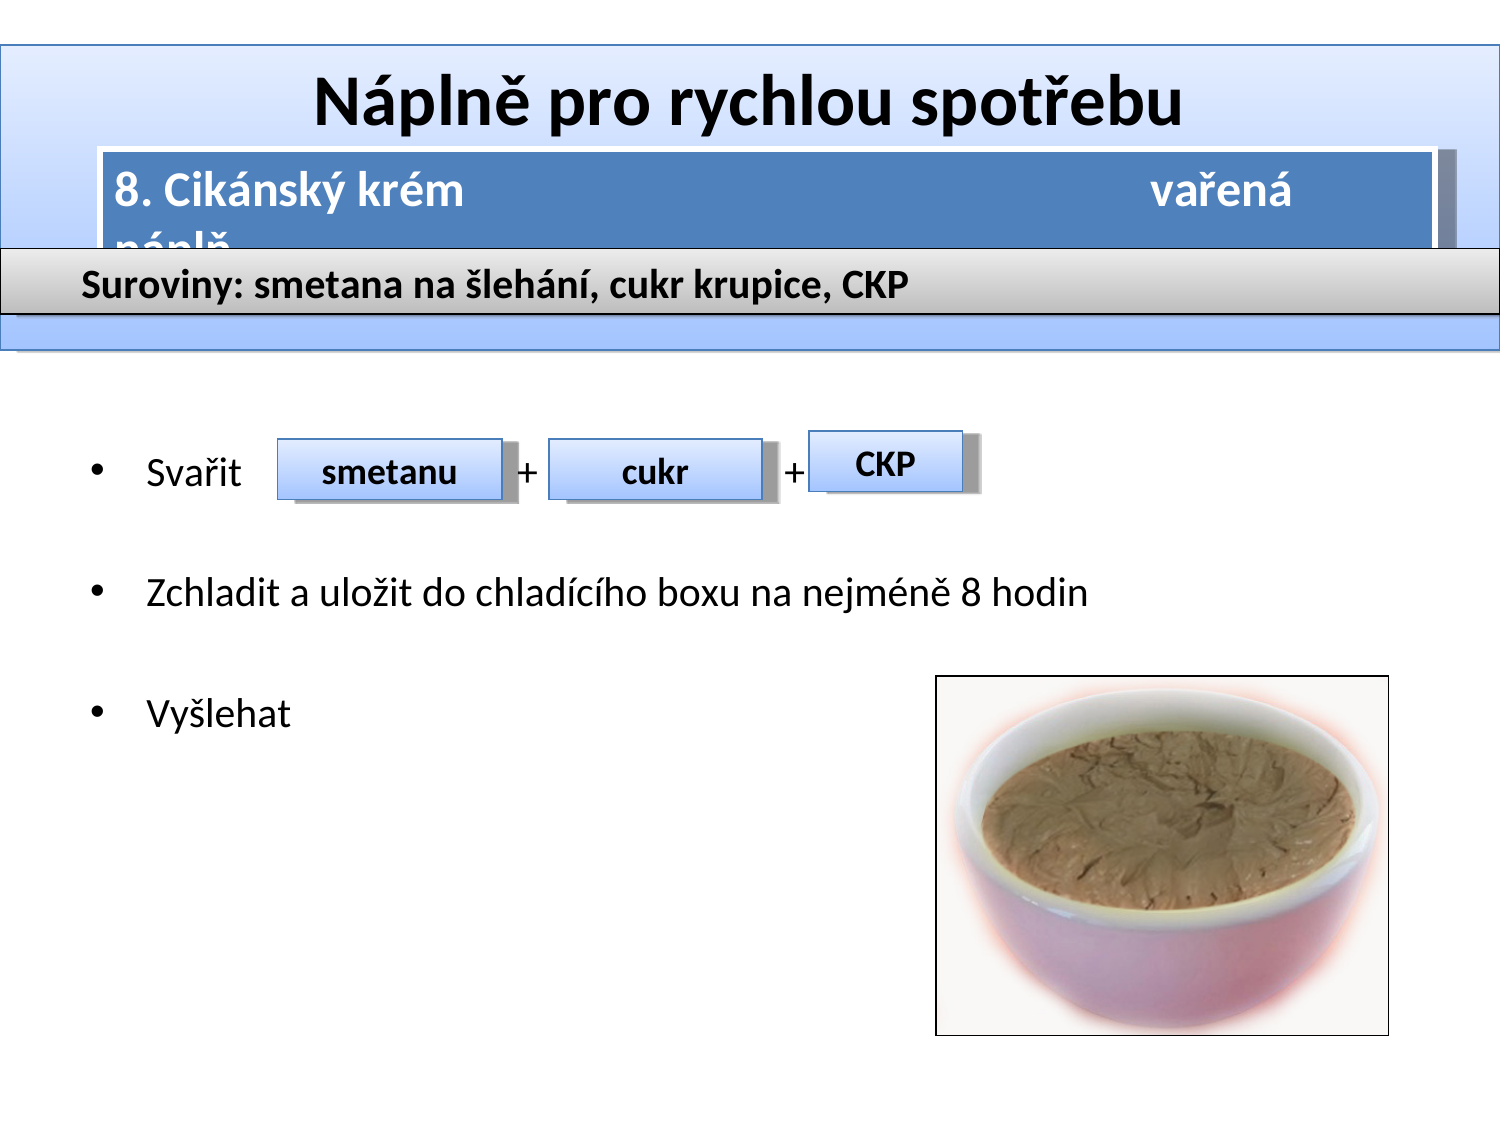

Náplně pro rychlou spotřebu
8. Cikánský krém vařená náplň
 Suroviny: smetana na šlehání, cukr krupice, CKP
# Svařit + +
Zchladit a uložit do chladícího boxu na nejméně 8 hodin
Vyšlehat
CKP
smetanu
cukr